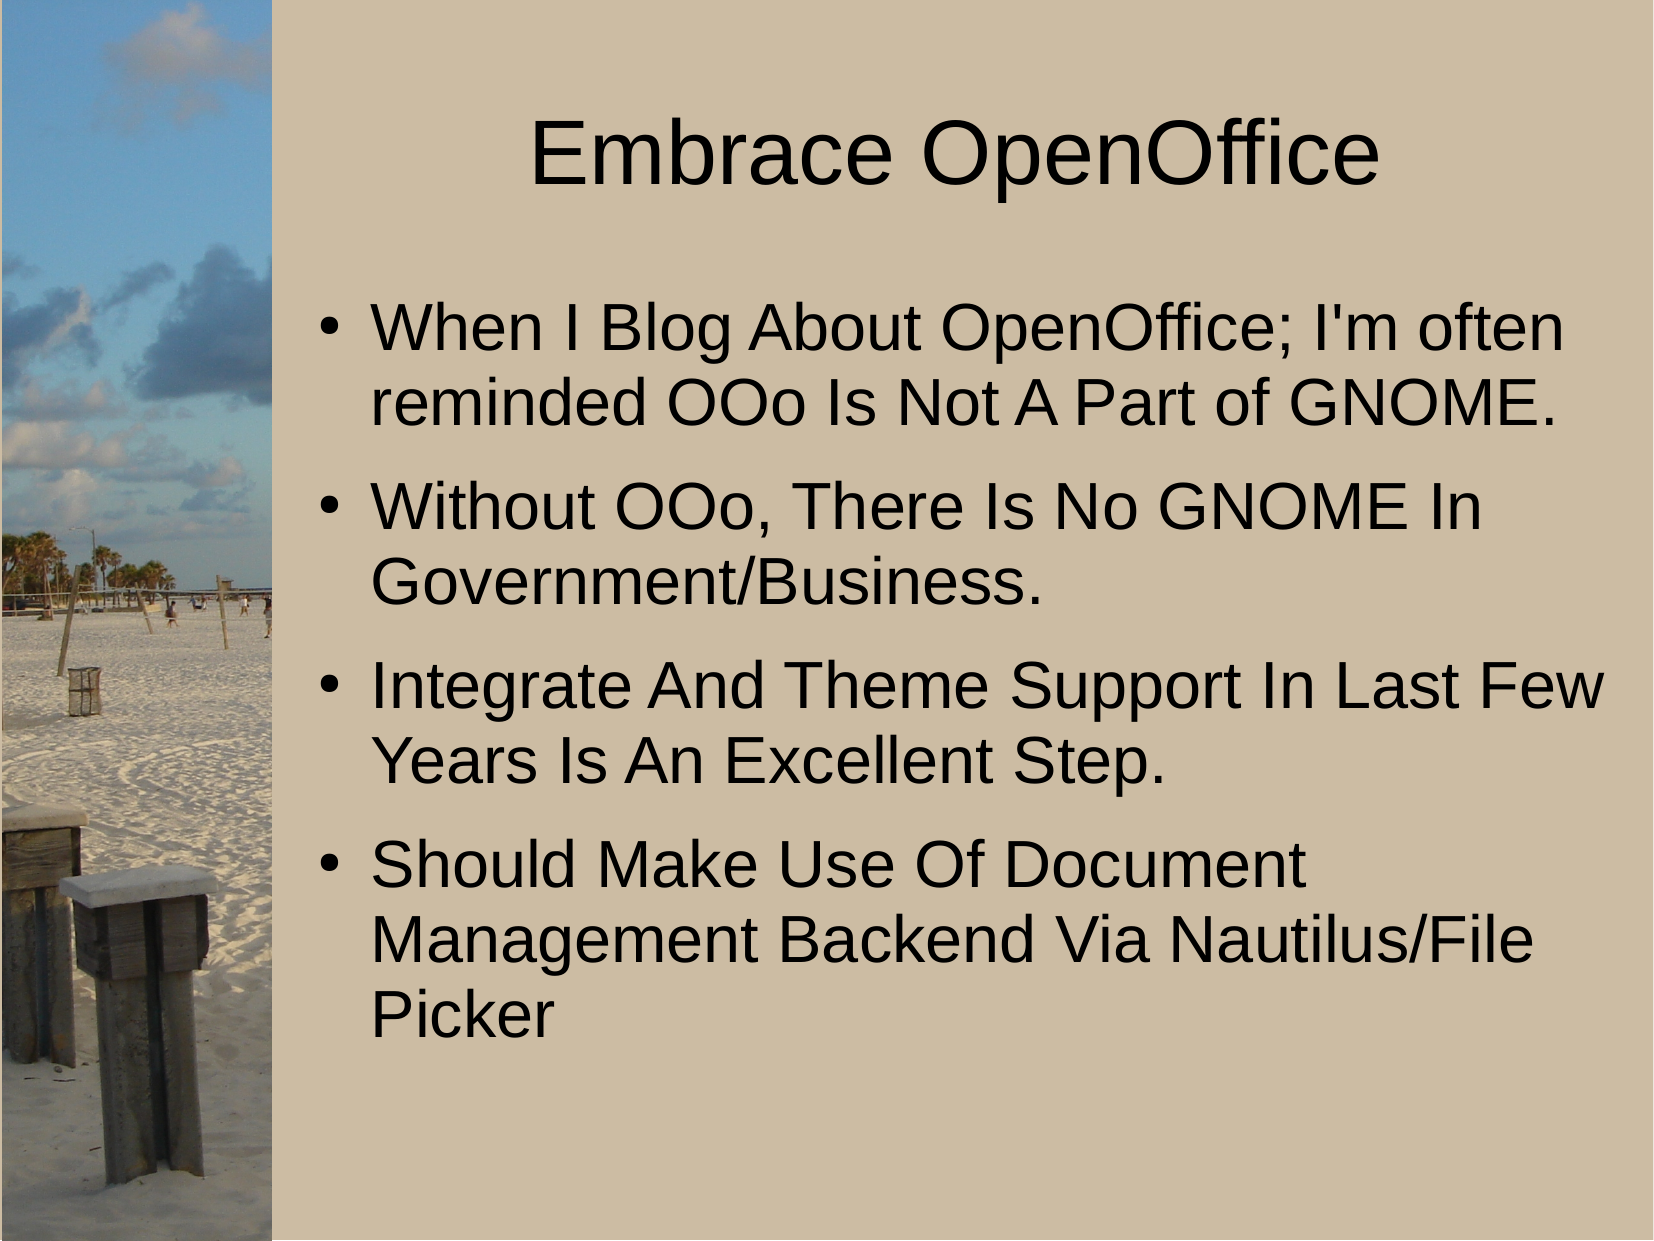

# Embrace OpenOffice
When I Blog About OpenOffice; I'm often reminded OOo Is Not A Part of GNOME.
Without OOo, There Is No GNOME In Government/Business.
Integrate And Theme Support In Last Few Years Is An Excellent Step.
Should Make Use Of Document Management Backend Via Nautilus/File Picker